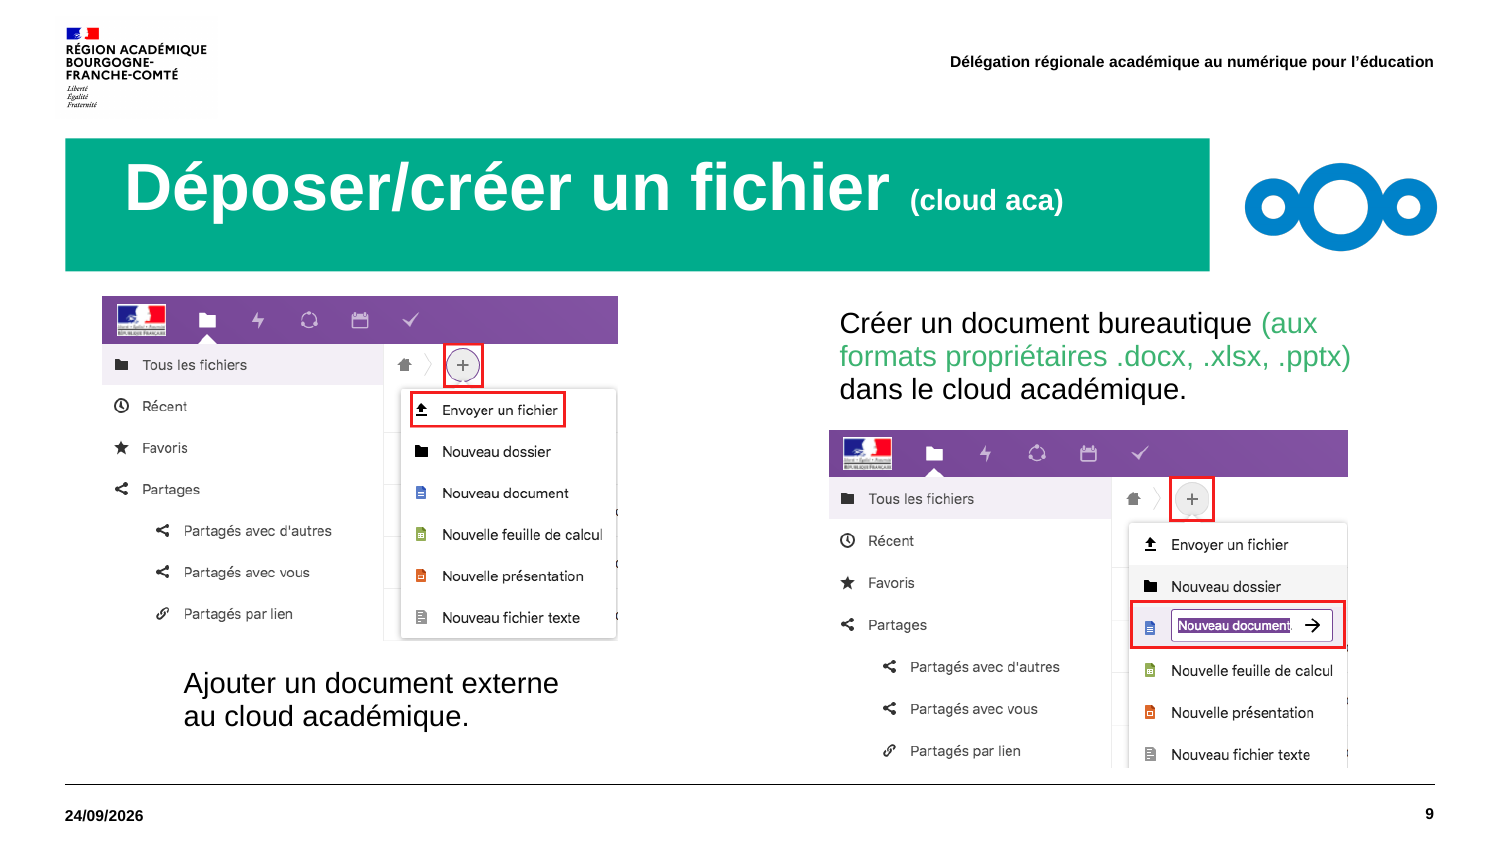

Délégation régionale académique au numérique pour l’éducation
Déposer/créer un fichier (cloud aca)
Créer un document bureautique (aux formats propriétaires .docx, .xlsx, .pptx) dans le cloud académique.
Ajouter un document externe au cloud académique.